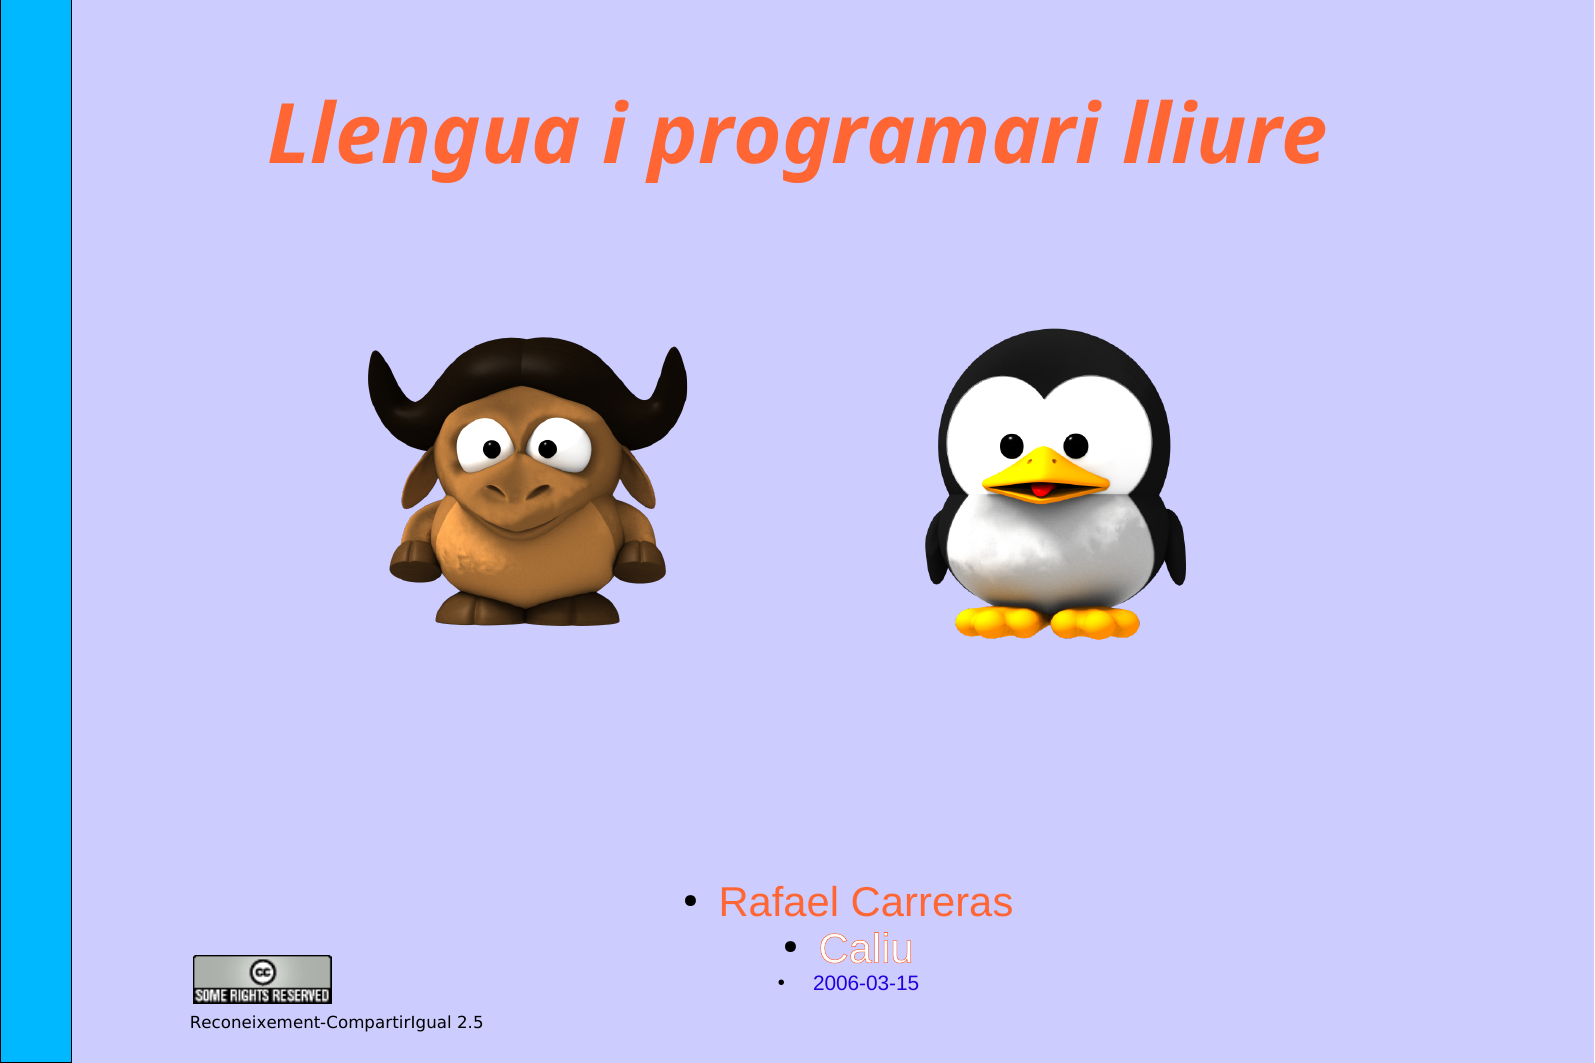

# Llengua i programari lliure
Rafael Carreras
Caliu
2006-03-15
Reconeixement-CompartirIgual 2.5